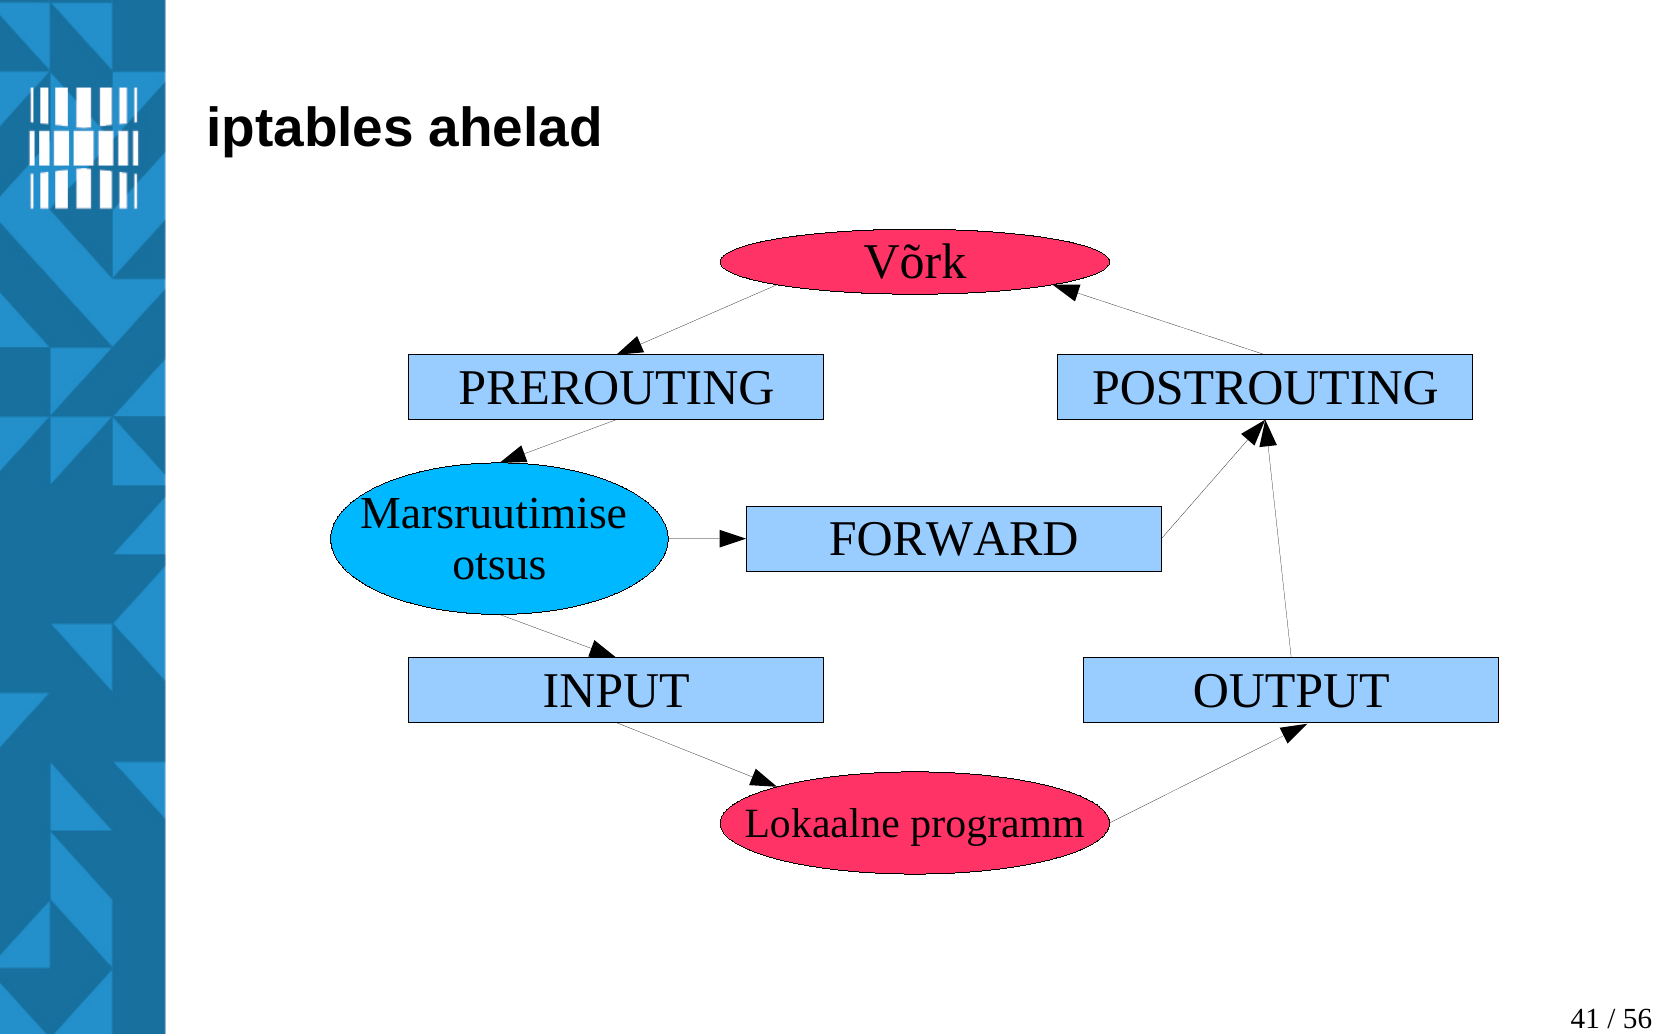

# iptables ahelad
Võrk
PREROUTING
POSTROUTING
Marsruutimise
otsus
FORWARD
INPUT
OUTPUT
Lokaalne programm
41